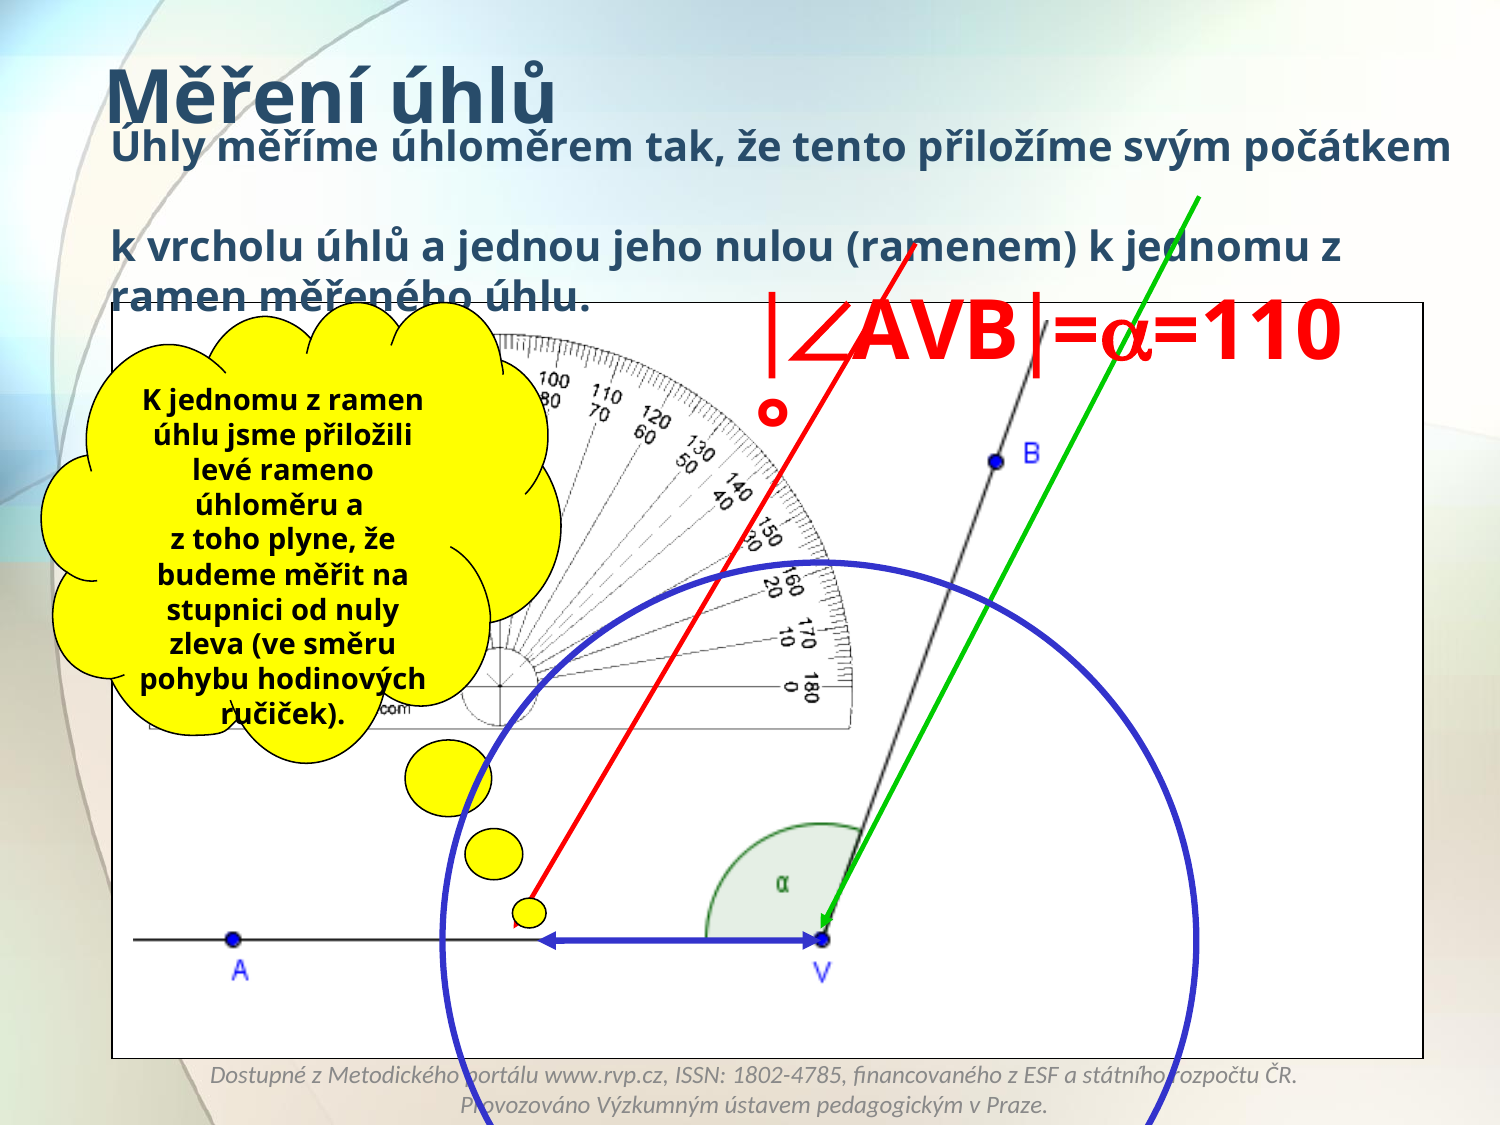

# Měření úhlů
Úhly měříme úhloměrem tak, že tento přiložíme svým počátkem
k vrcholu úhlů a jednou jeho nulou (ramenem) k jednomu z ramen měřeného úhlu.
AVB==110°
K jednomu z ramen úhlu jsme přiložili levé rameno úhloměru a
z toho plyne, že budeme měřit na stupnici od nuly zleva (ve směru pohybu hodinových ručiček).